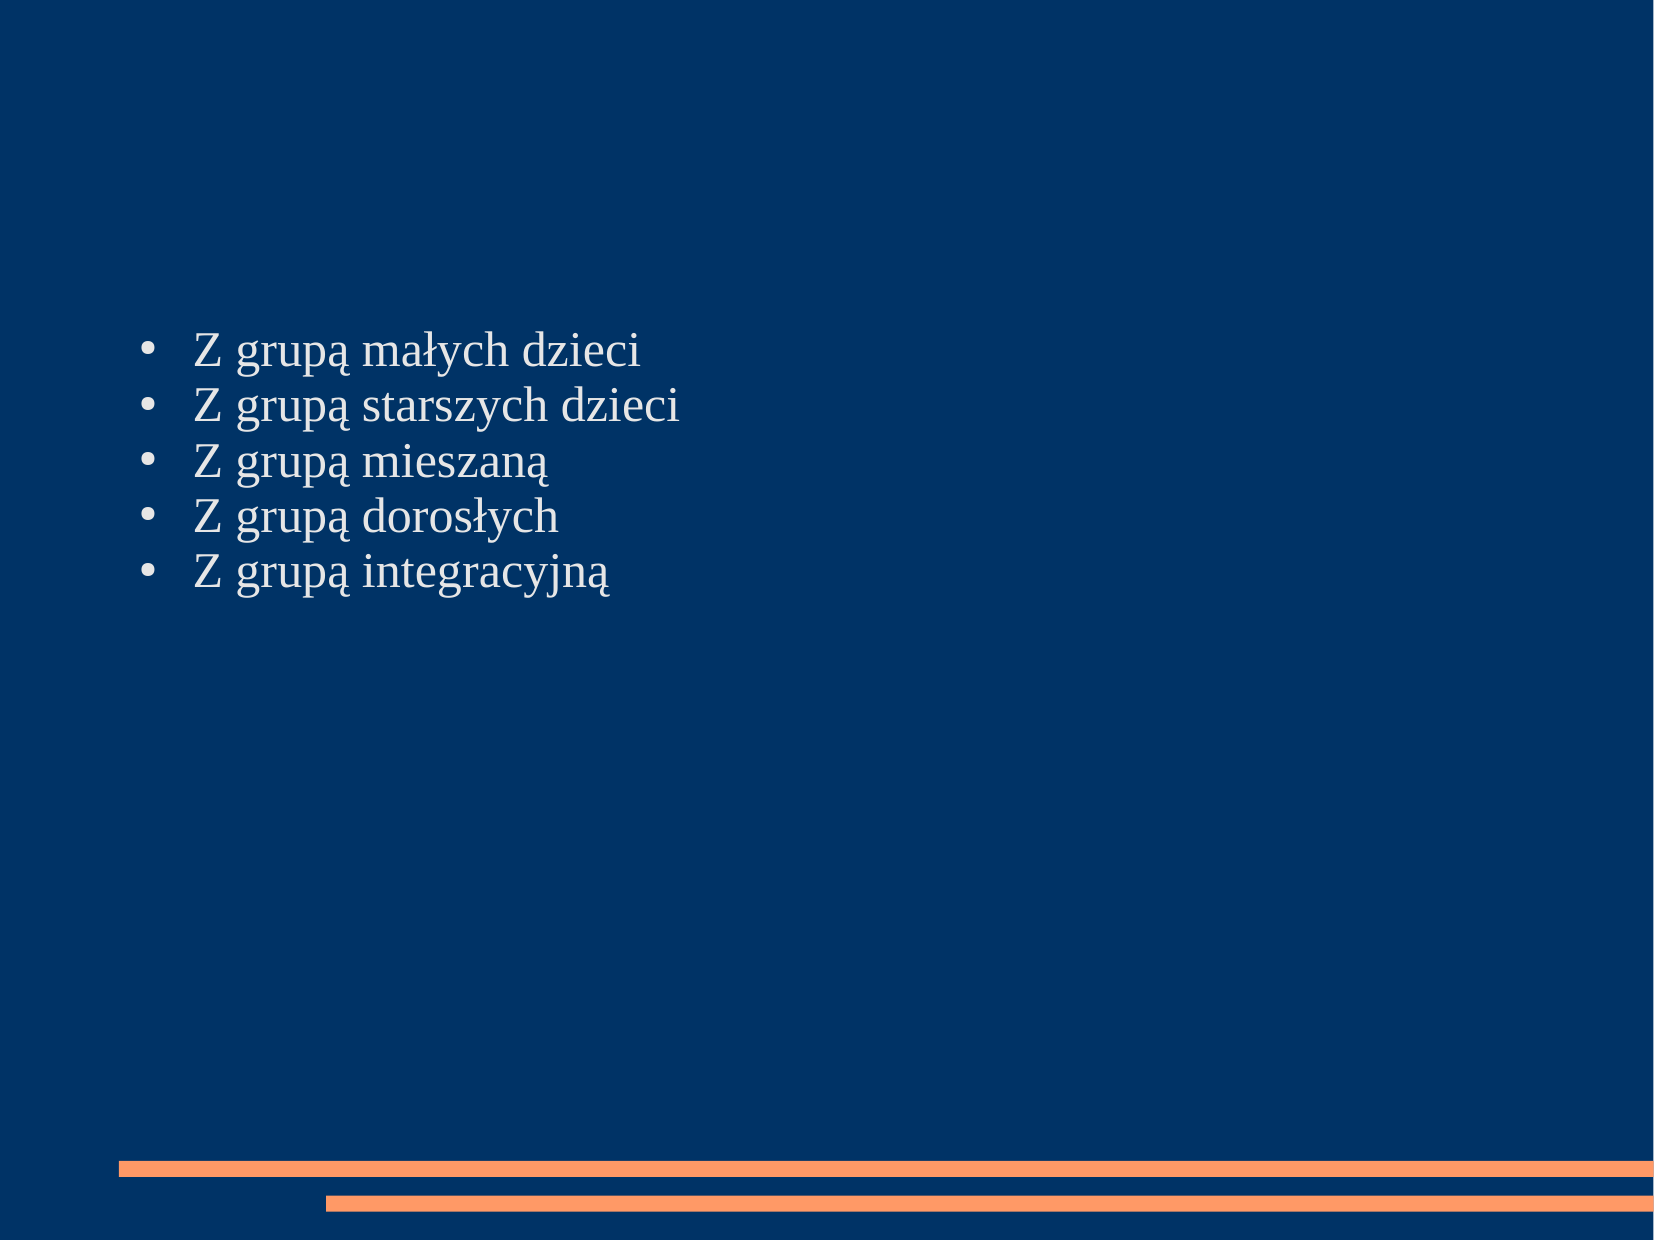

#
Z grupą małych dzieci
Z grupą starszych dzieci
Z grupą mieszaną
Z grupą dorosłych
Z grupą integracyjną